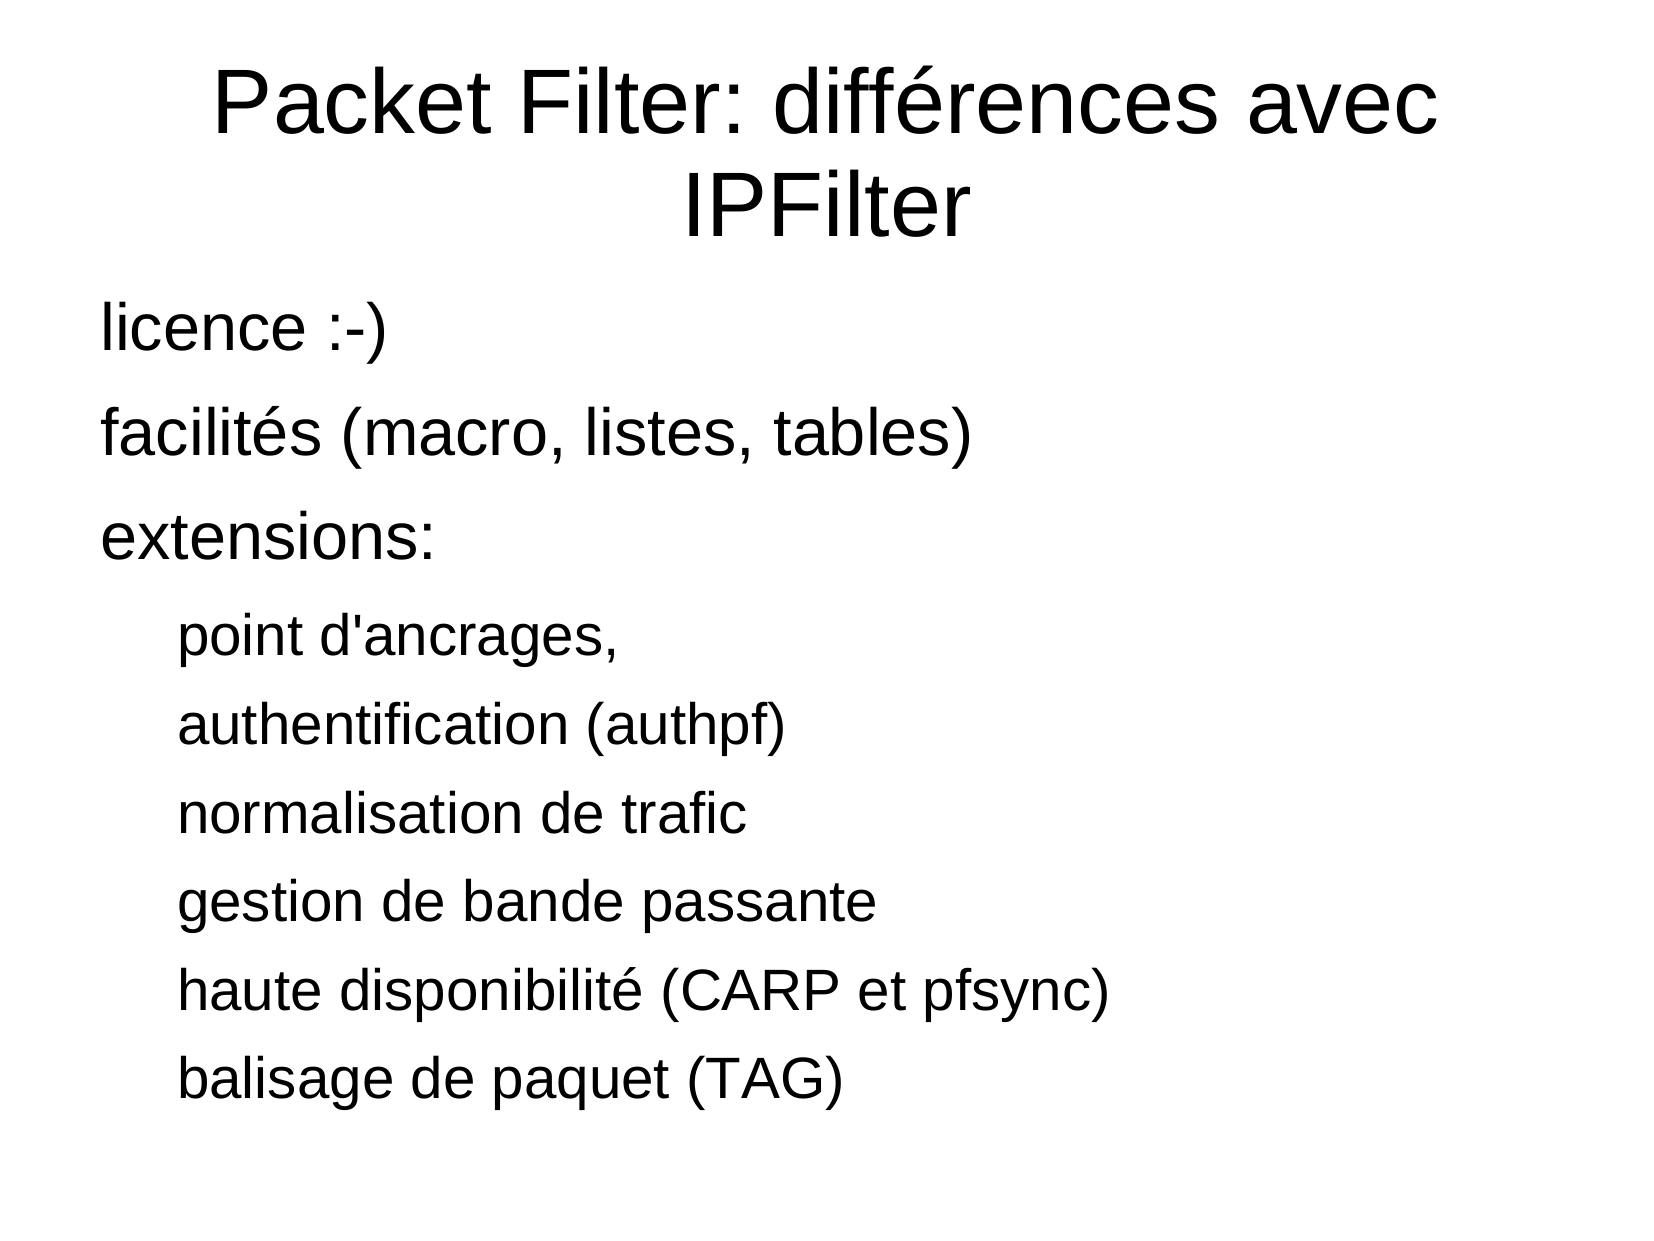

# Packet Filter: différences avec IPFilter
licence :-)
facilités (macro, listes, tables)
extensions:
point d'ancrages,
authentification (authpf)
normalisation de trafic
gestion de bande passante
haute disponibilité (CARP et pfsync)
balisage de paquet (TAG)